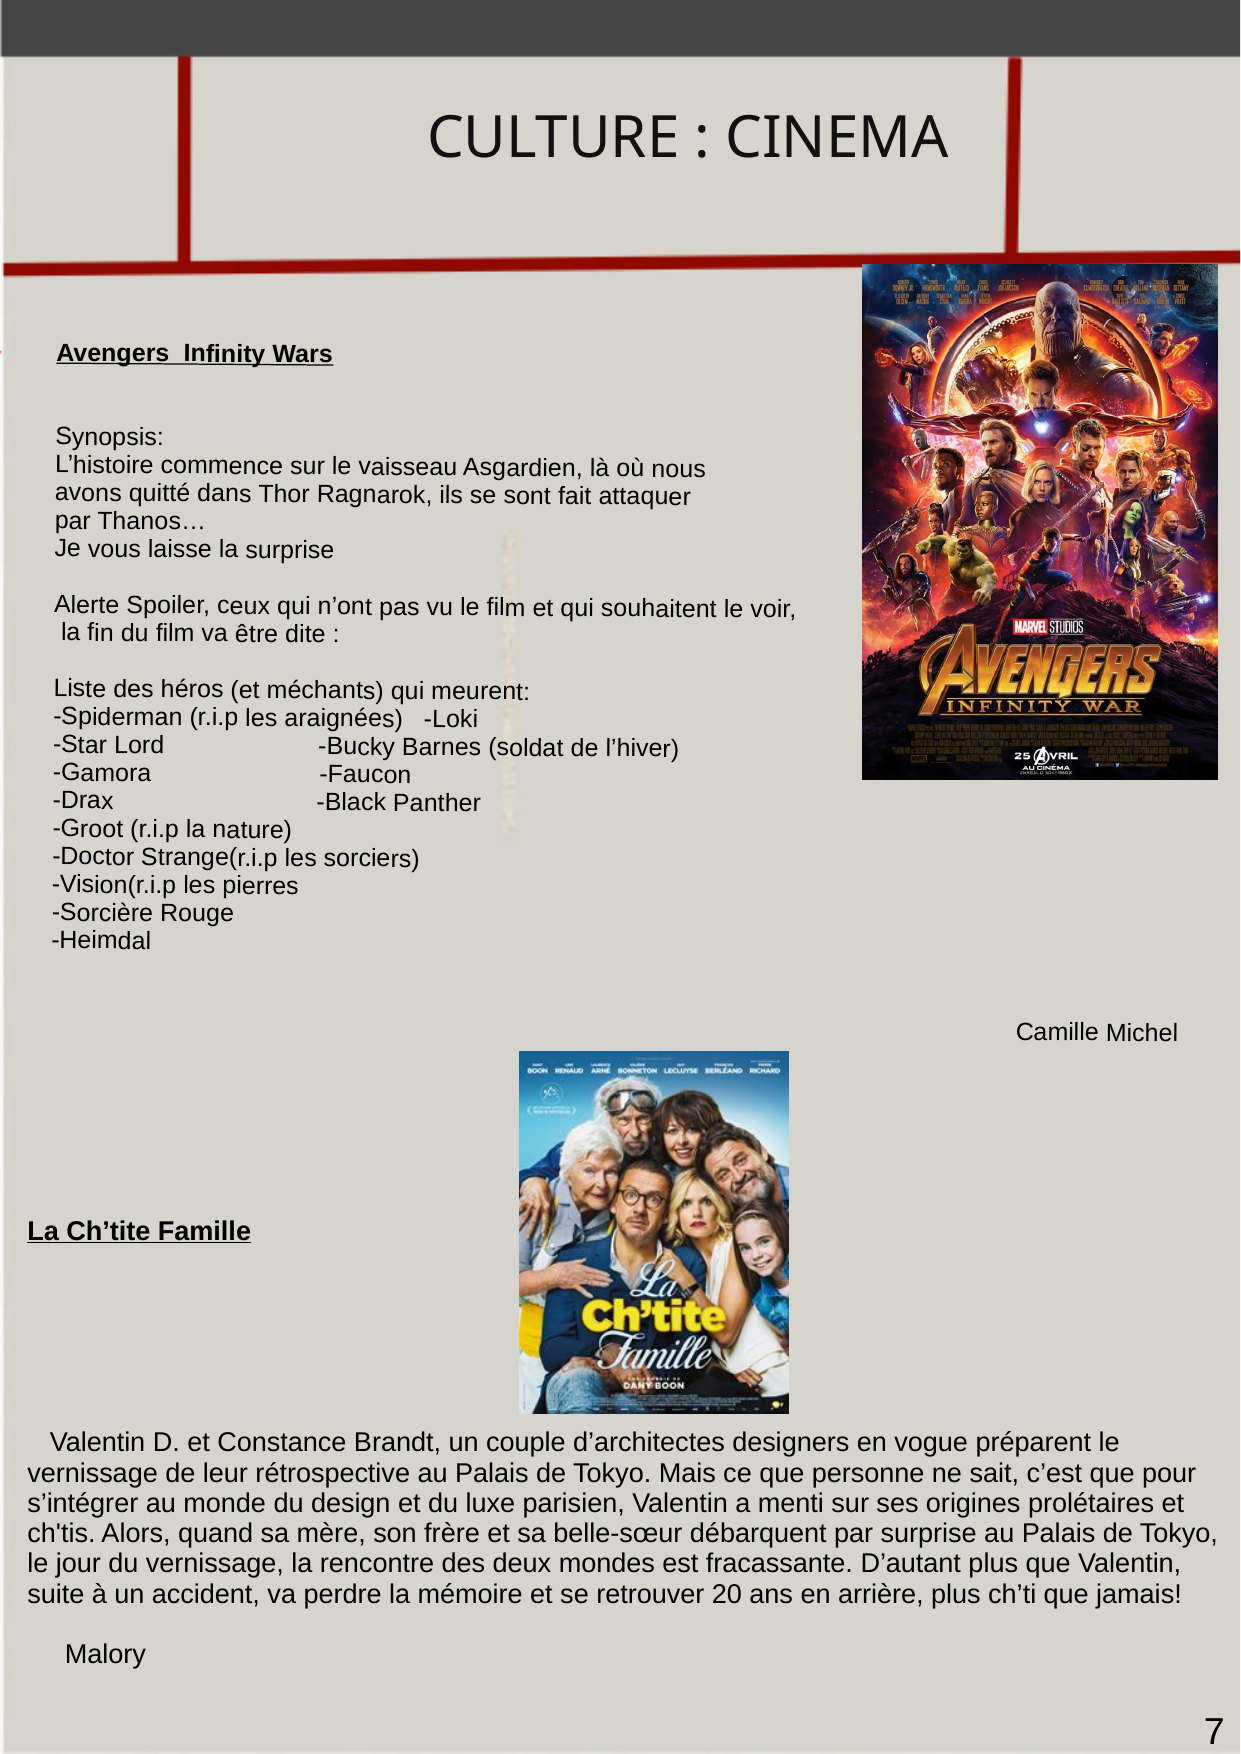

# CULTURE : CINEMA
Avengers Infinity Wars
Synopsis:
L’histoire commence sur le vaisseau Asgardien, là où nous
avons quitté dans Thor Ragnarok, ils se sont fait attaquer
par Thanos…
Je vous laisse la surprise
Alerte Spoiler, ceux qui n’ont pas vu le film et qui souhaitent le voir,
 la fin du film va être dite :
Liste des héros (et méchants) qui meurent:
-Spiderman (r.i.p les araignées) -Loki
-Star Lord -Bucky Barnes (soldat de l’hiver)
-Gamora -Faucon
-Drax -Black Panther
-Groot (r.i.p la nature)
-Doctor Strange(r.i.p les sorciers)
-Vision(r.i.p les pierres
-Sorcière Rouge
-Heimdal
 Camille Michel
La Ch’tite Famille
 Valentin D. et Constance Brandt, un couple d’architectes designers en vogue préparent le vernissage de leur rétrospective au Palais de Tokyo. Mais ce que personne ne sait, c’est que pour s’intégrer au monde du design et du luxe parisien, Valentin a menti sur ses origines prolétaires et ch'tis. Alors, quand sa mère, son frère et sa belle-sœur débarquent par surprise au Palais de Tokyo, le jour du vernissage, la rencontre des deux mondes est fracassante. D’autant plus que Valentin, suite à un accident, va perdre la mémoire et se retrouver 20 ans en arrière, plus ch’ti que jamais!
 Malory
7